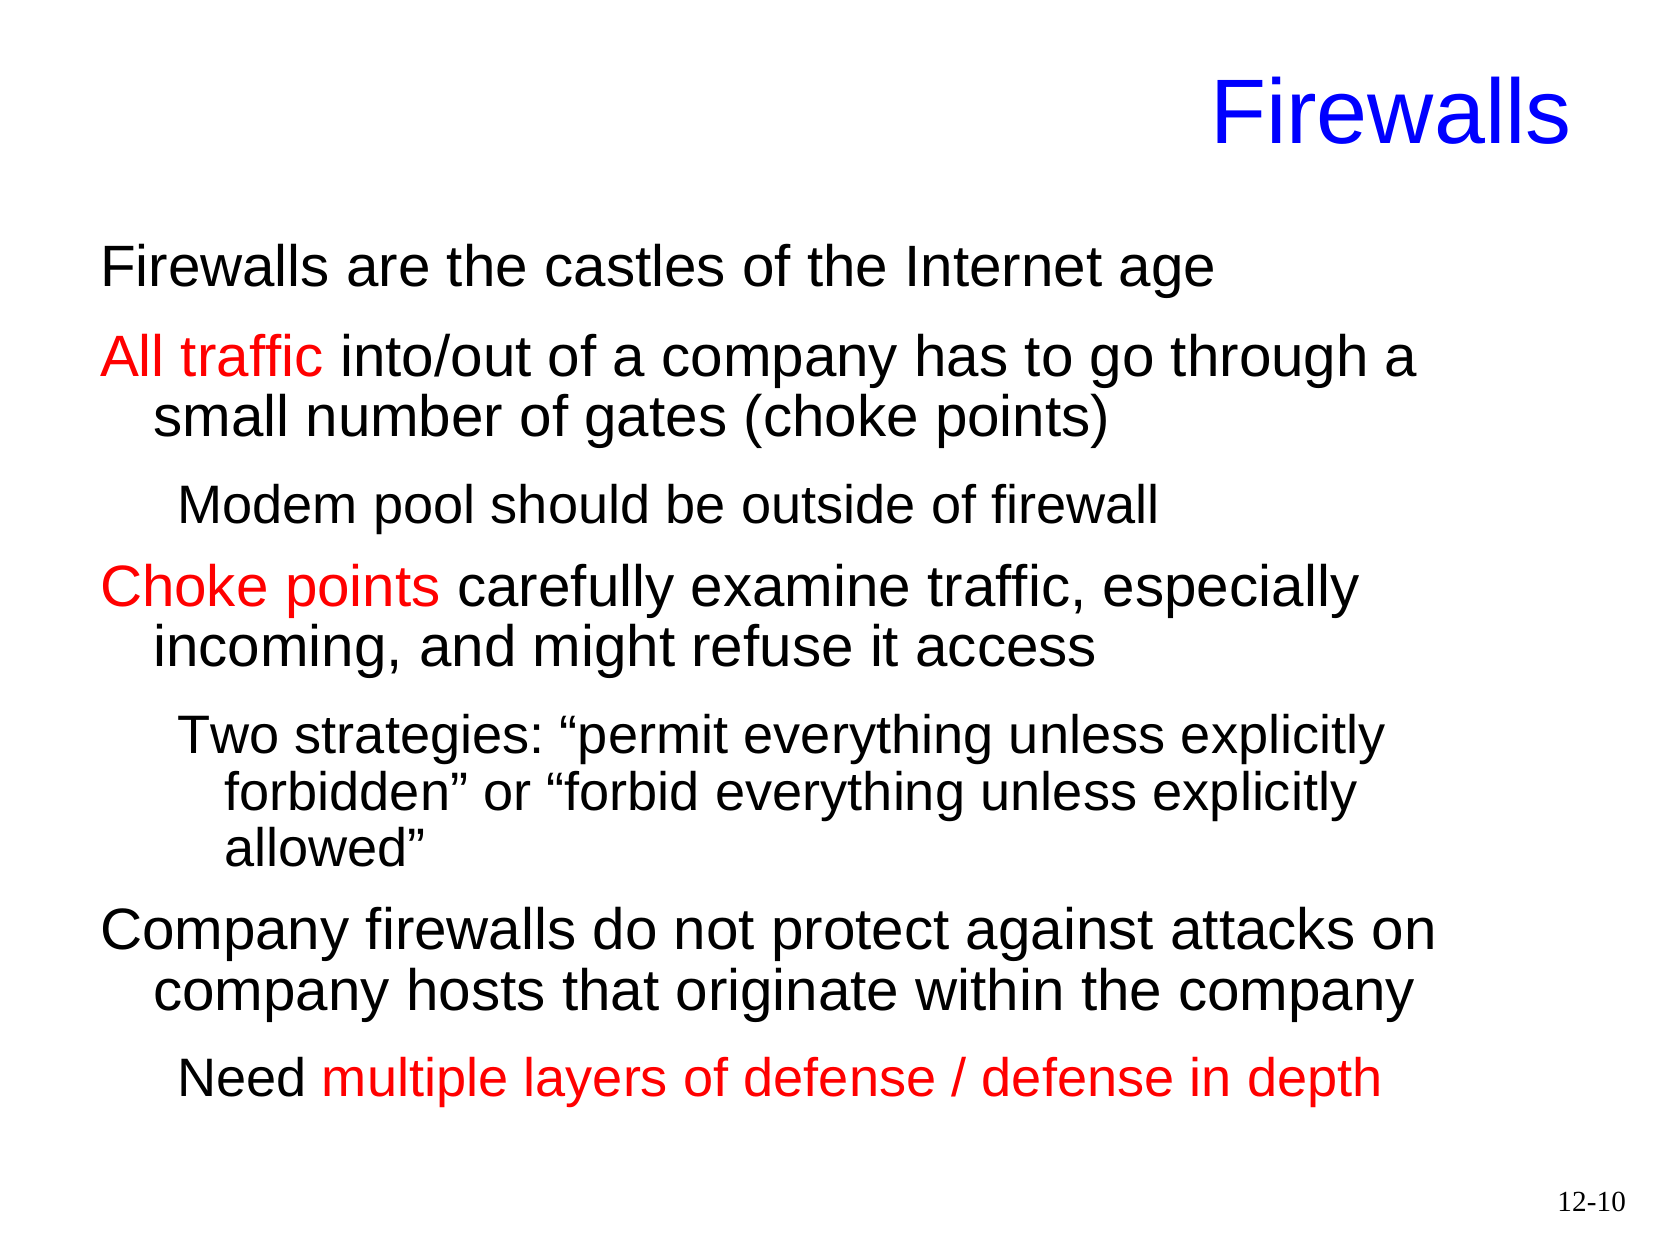

# Firewalls
Firewalls are the castles of the Internet age
All traffic into/out of a company has to go through a small number of gates (choke points)
Modem pool should be outside of firewall
Choke points carefully examine traffic, especially incoming, and might refuse it access
Two strategies: “permit everything unless explicitly forbidden” or “forbid everything unless explicitly allowed”
Company firewalls do not protect against attacks on company hosts that originate within the company
Need multiple layers of defense / defense in depth